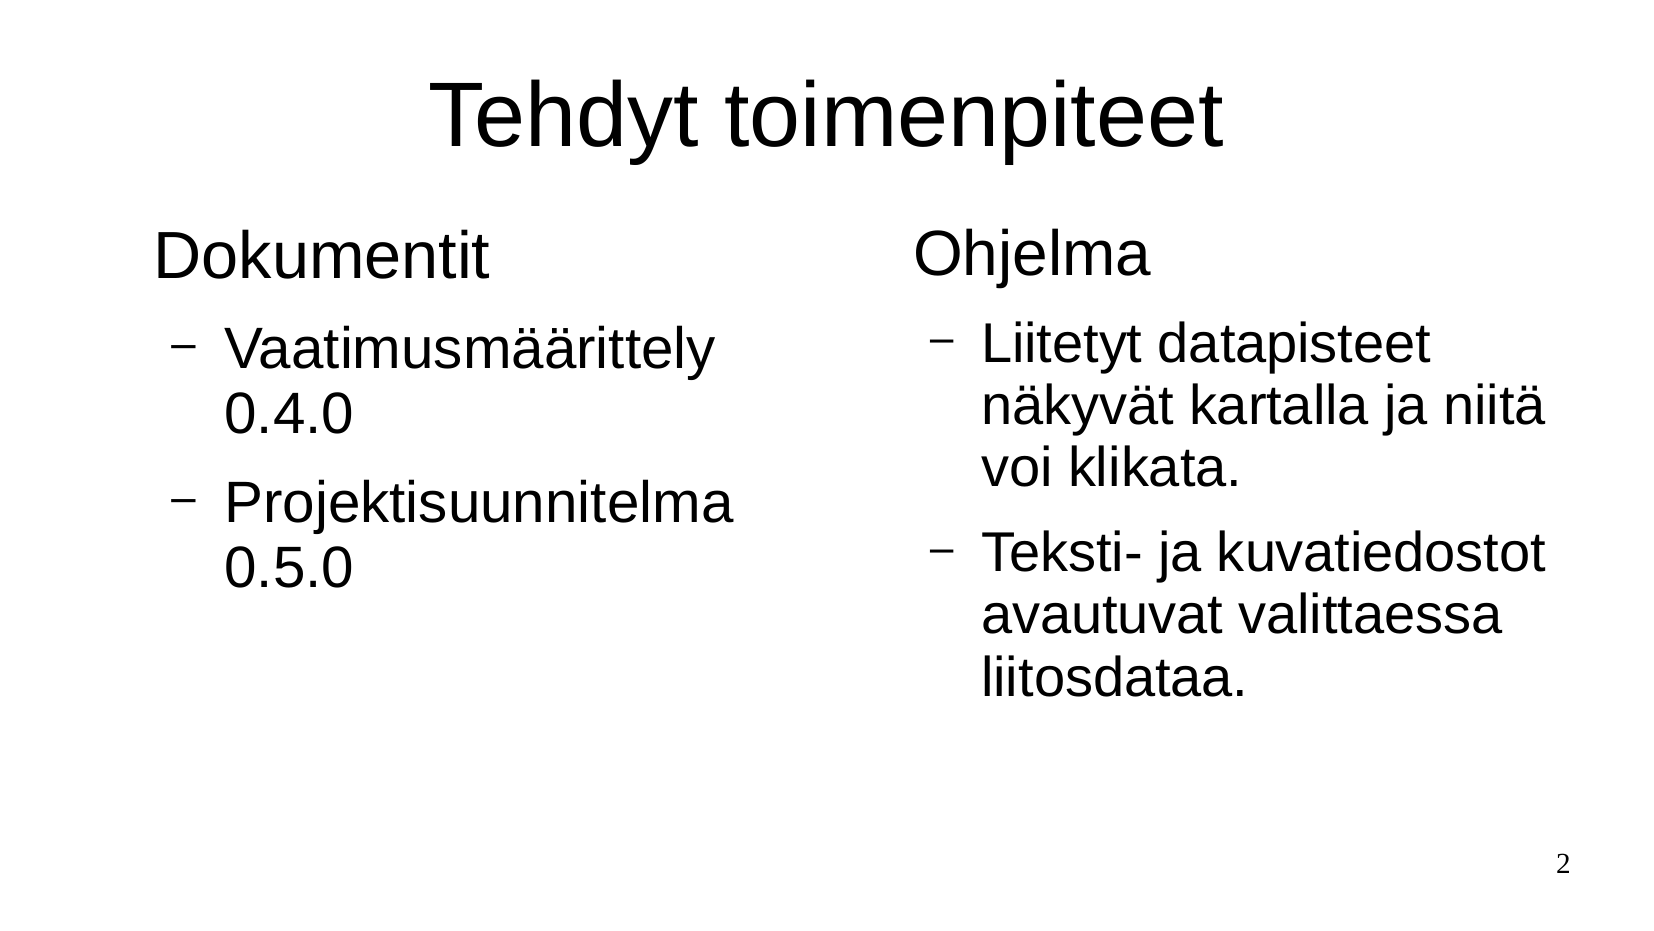

# Tehdyt toimenpiteet
Dokumentit
Vaatimusmäärittely 0.4.0
Projektisuunnitelma 0.5.0
Ohjelma
Liitetyt datapisteet näkyvät kartalla ja niitä voi klikata.
Teksti- ja kuvatiedostot avautuvat valittaessa liitosdataa.
2